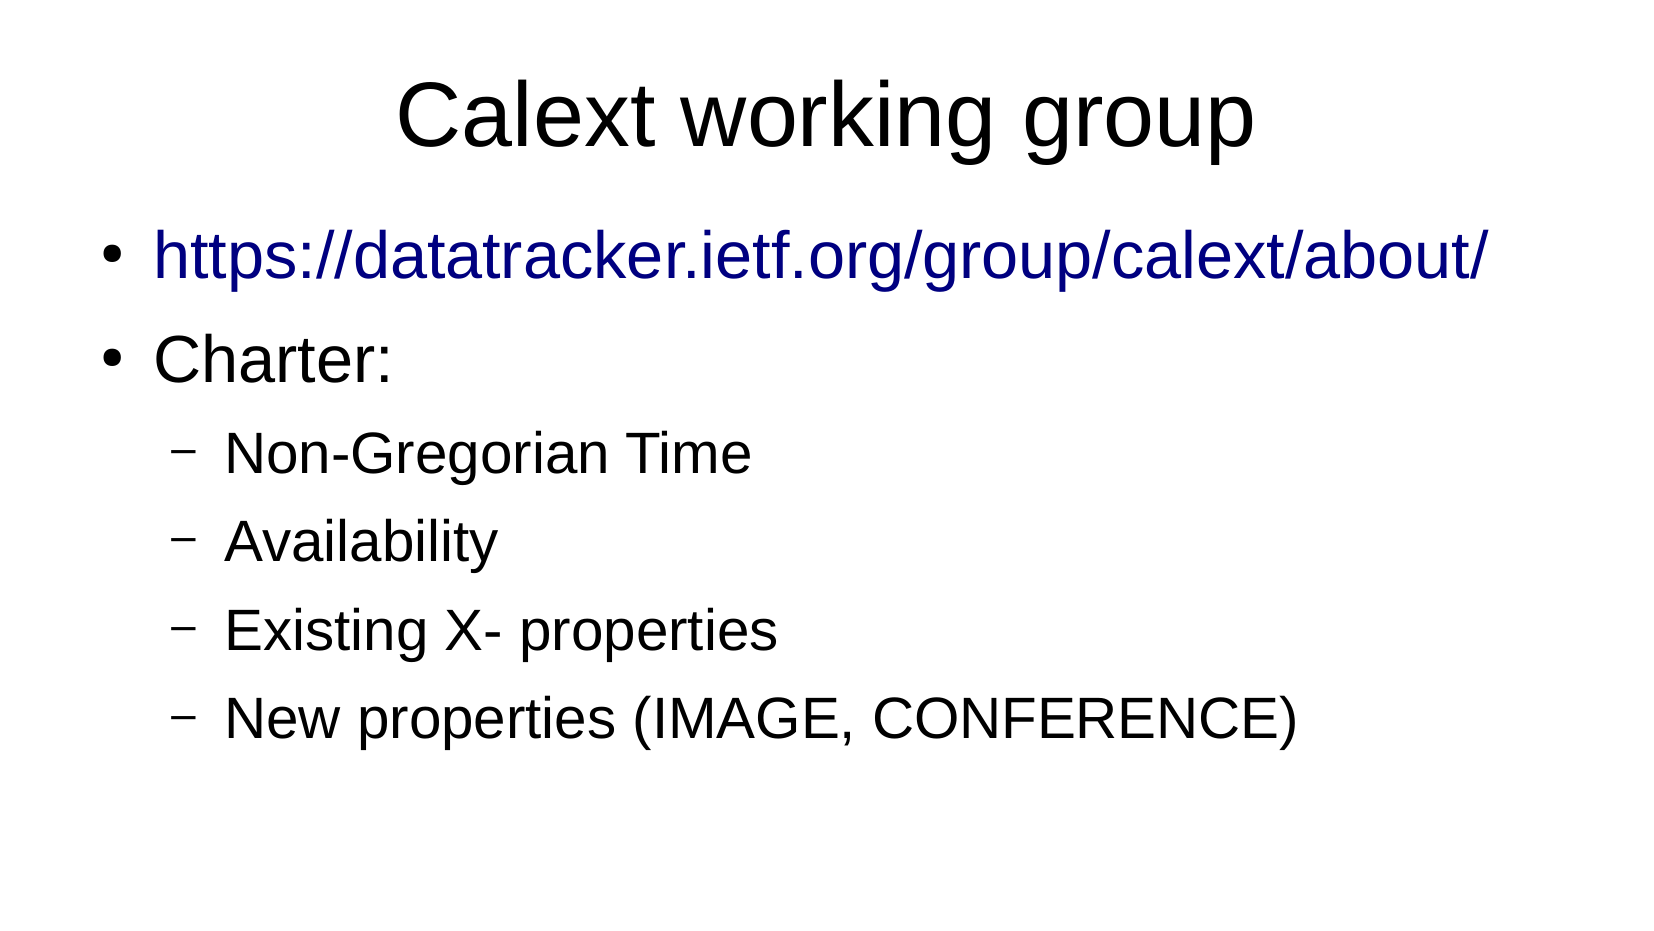

# Calext working group
https://datatracker.ietf.org/group/calext/about/
Charter:
Non-Gregorian Time
Availability
Existing X- properties
New properties (IMAGE, CONFERENCE)